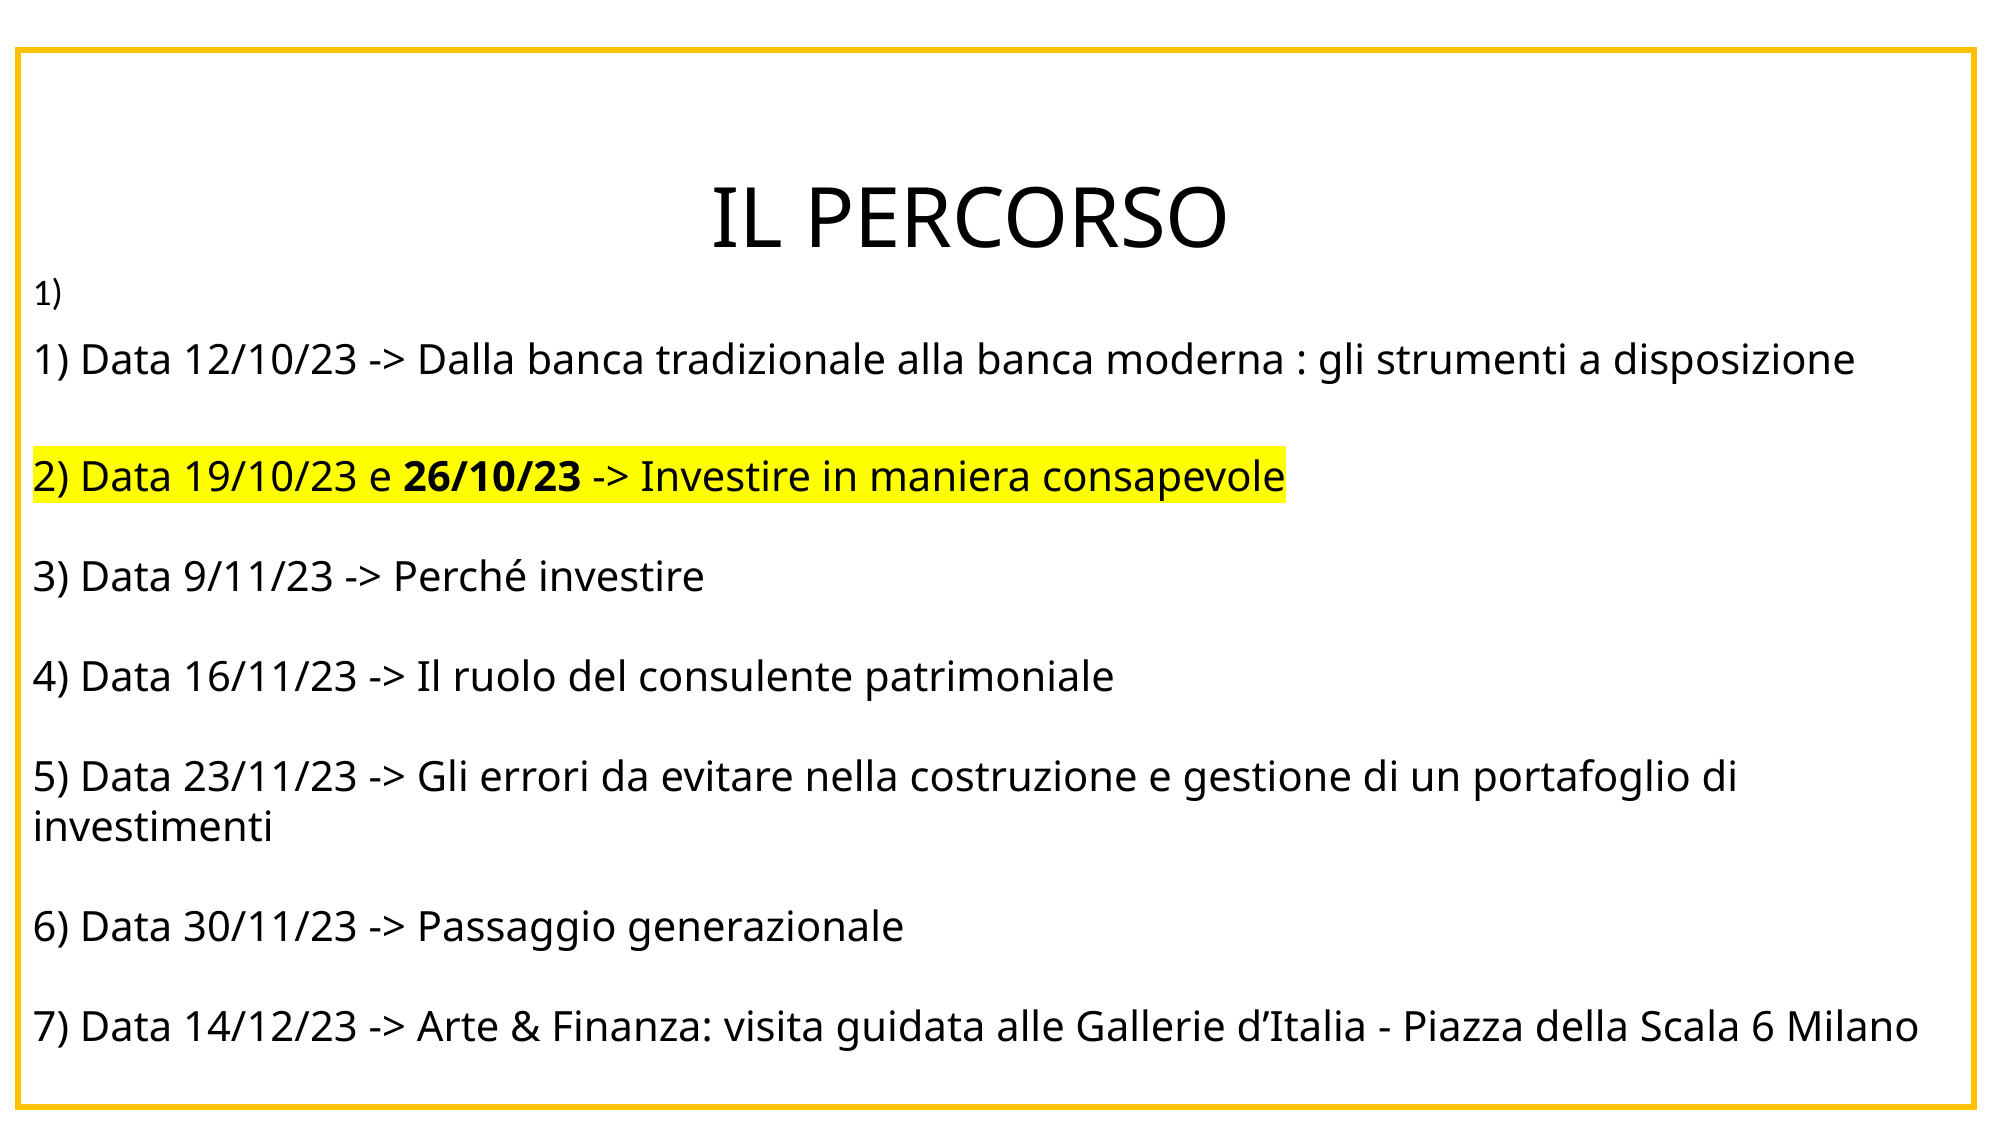

IL PERCORSO
1) Data 12/10/23 -> Dalla banca tradizionale alla banca moderna : gli strumenti a disposizione
2) Data 19/10/23 e 26/10/23 -> Investire in maniera consapevole
3) Data 9/11/23 -> Perché investire
4) Data 16/11/23 -> Il ruolo del consulente patrimoniale
5) Data 23/11/23 -> Gli errori da evitare nella costruzione e gestione di un portafoglio di investimenti
6) Data 30/11/23 -> Passaggio generazionale
7) Data 14/12/23 -> Arte & Finanza: visita guidata alle Gallerie d’Italia - Piazza della Scala 6 Milano